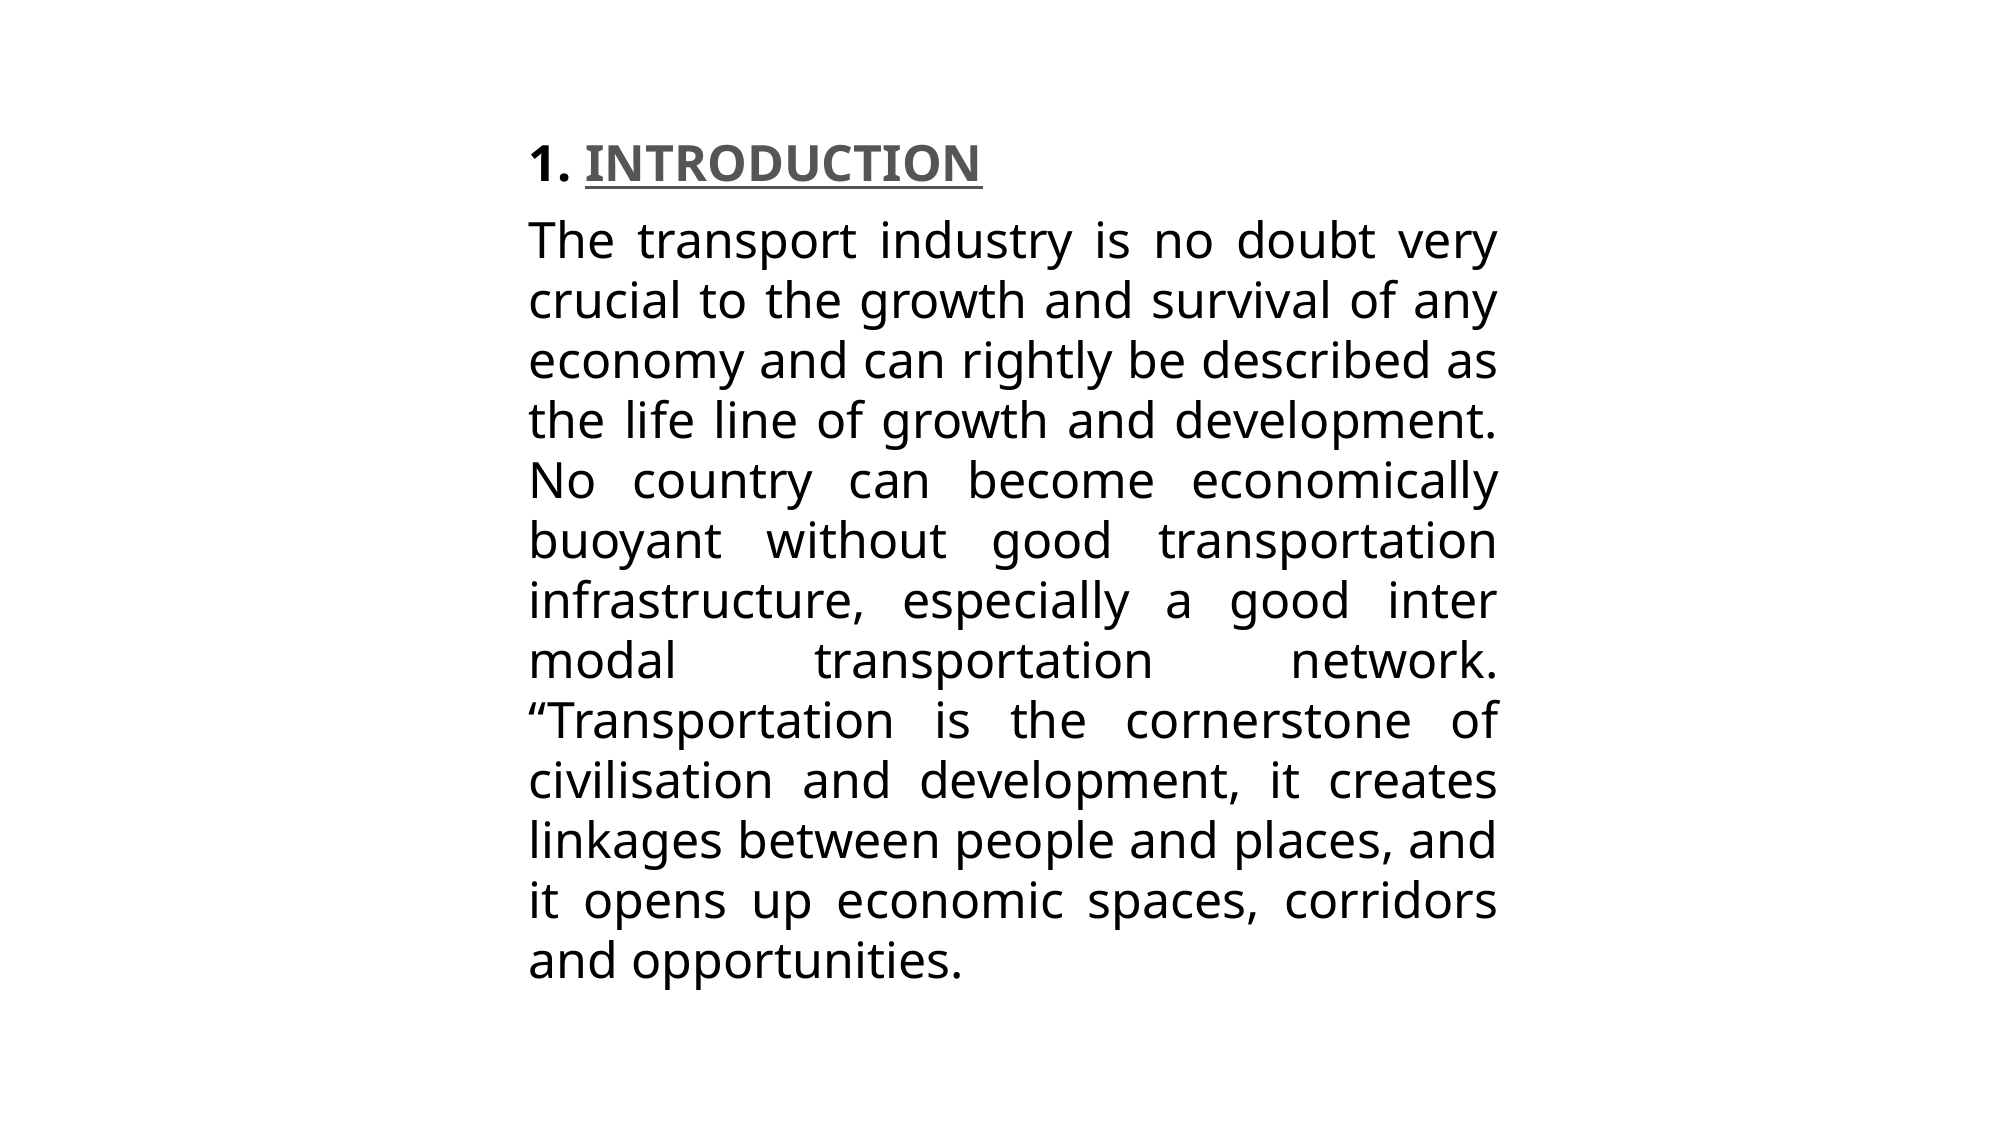

INTRODUCTION
The transport industry is no doubt very crucial to the growth and survival of any economy and can rightly be described as the life line of growth and development. No country can become economically buoyant without good transportation infrastructure, especially a good inter modal transportation network. “Transportation is the cornerstone of civilisation and development, it creates linkages between people and places, and it opens up economic spaces, corridors and opportunities.